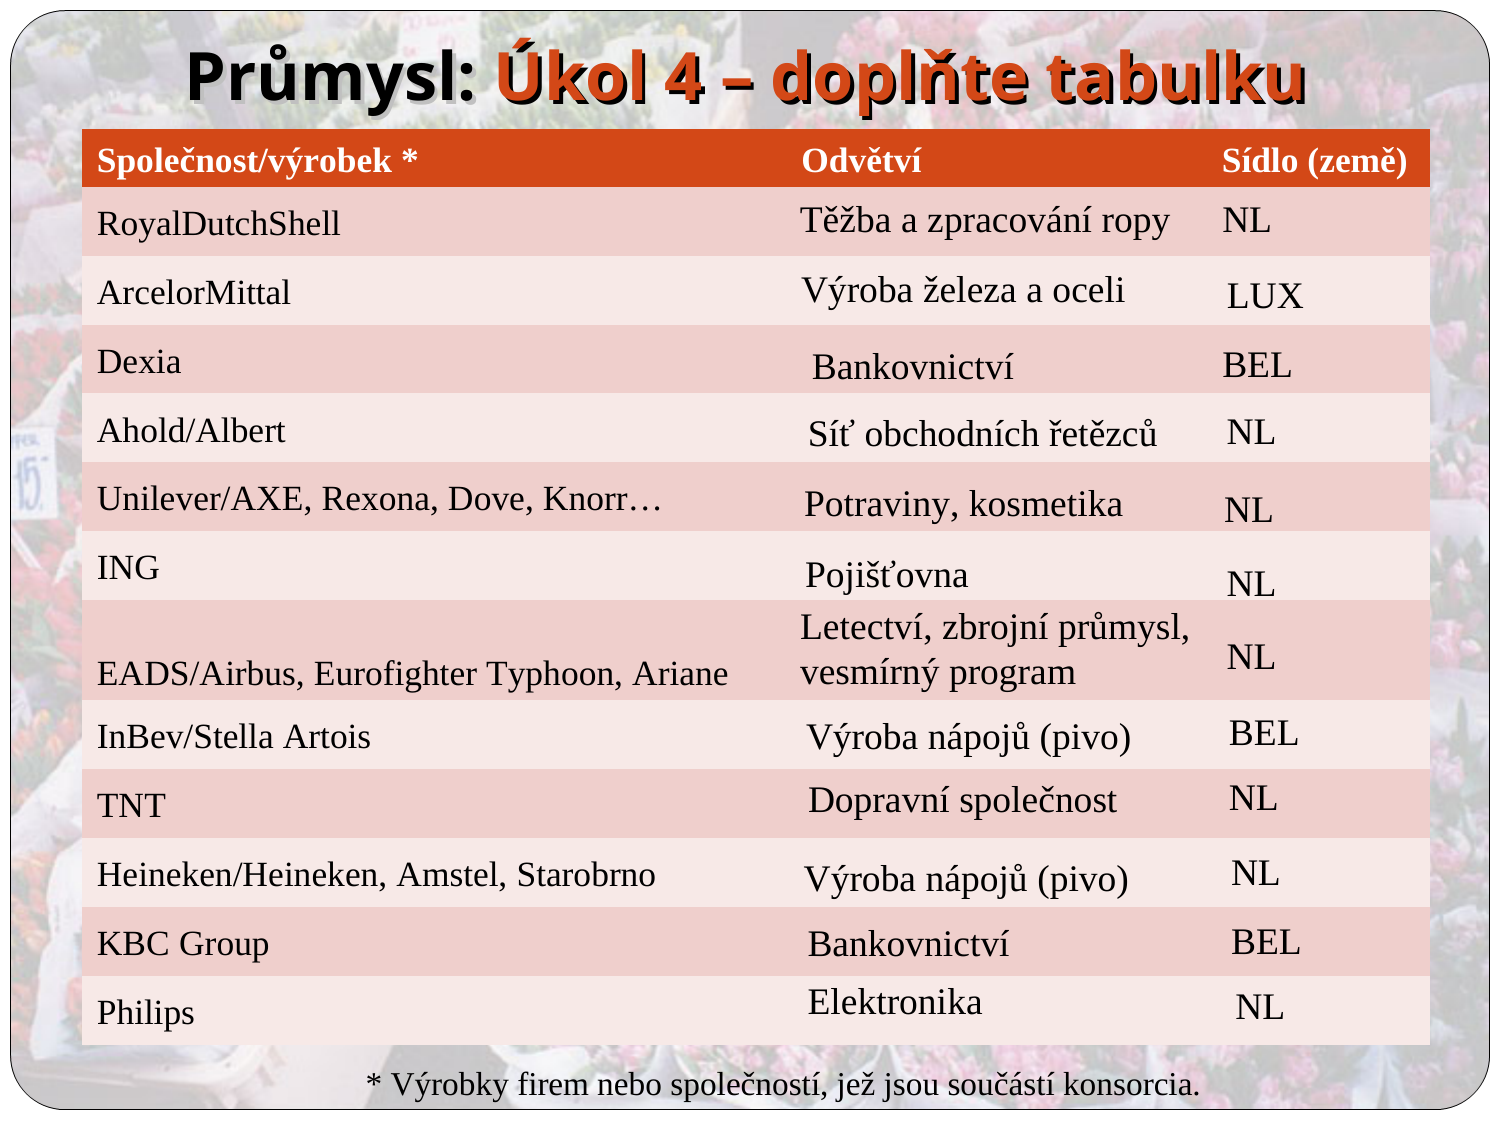

# Průmysl: Úkol 4 – doplňte tabulku
| Společnost/výrobek \* | Odvětví | Sídlo (země) |
| --- | --- | --- |
| RoyalDutchShell | | |
| ArcelorMittal | | |
| Dexia | | |
| Ahold/Albert | | |
| Unilever/AXE, Rexona, Dove, Knorr… | | |
| ING | | |
| EADS/Airbus, Eurofighter Typhoon, Ariane | | |
| InBev/Stella Artois | | |
| TNT | | |
| Heineken/Heineken, Amstel, Starobrno | | |
| KBC Group | | |
| Philips | | |
Těžba a zpracování ropy
NL
Výroba železa a oceli
LUX
BEL
Bankovnictví
NL
Síť obchodních řetězců
Potraviny, kosmetika
NL
Pojišťovna
NL
Letectví, zbrojní průmysl, vesmírný program
NL
BEL
Výroba nápojů (pivo)
NL
Dopravní společnost
NL
Výroba nápojů (pivo)
BEL
Bankovnictví
Elektronika
NL
* Výrobky firem nebo společností, jež jsou součástí konsorcia.